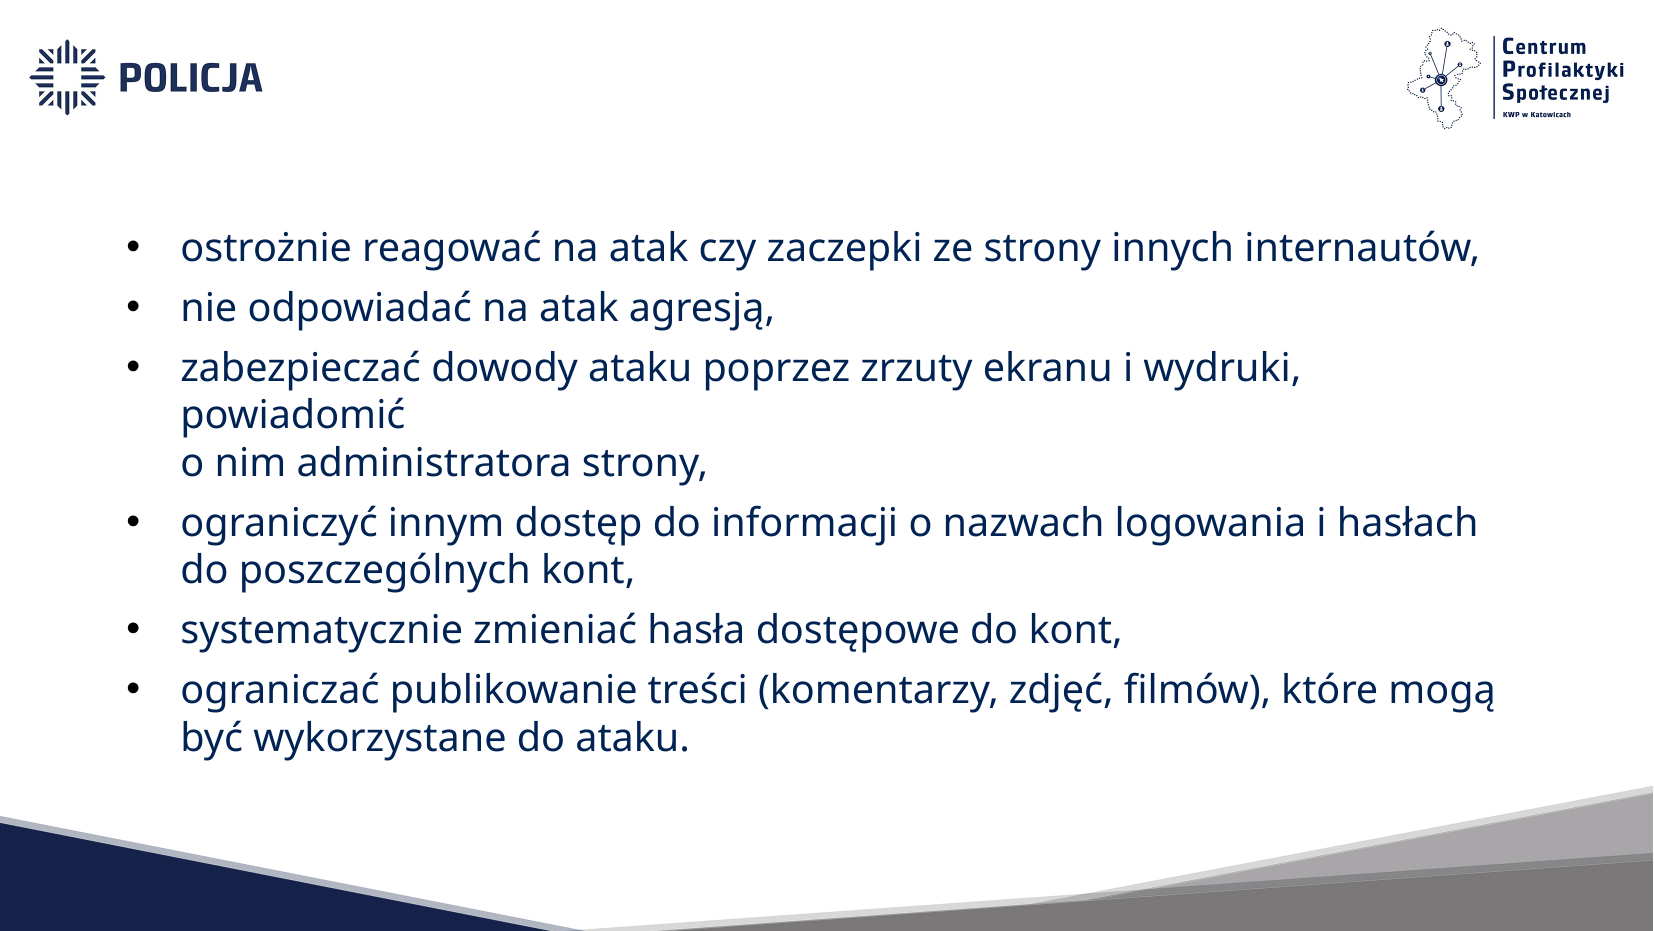

ostrożnie reagować na atak czy zaczepki ze strony innych internautów,
nie odpowiadać na atak agresją,
zabezpieczać dowody ataku poprzez zrzuty ekranu i wydruki, powiadomić
o nim administratora strony,
ograniczyć innym dostęp do informacji o nazwach logowania i hasłach do poszczególnych kont,
systematycznie zmieniać hasła dostępowe do kont,
ograniczać publikowanie treści (komentarzy, zdjęć, filmów), które mogą być wykorzystane do ataku.